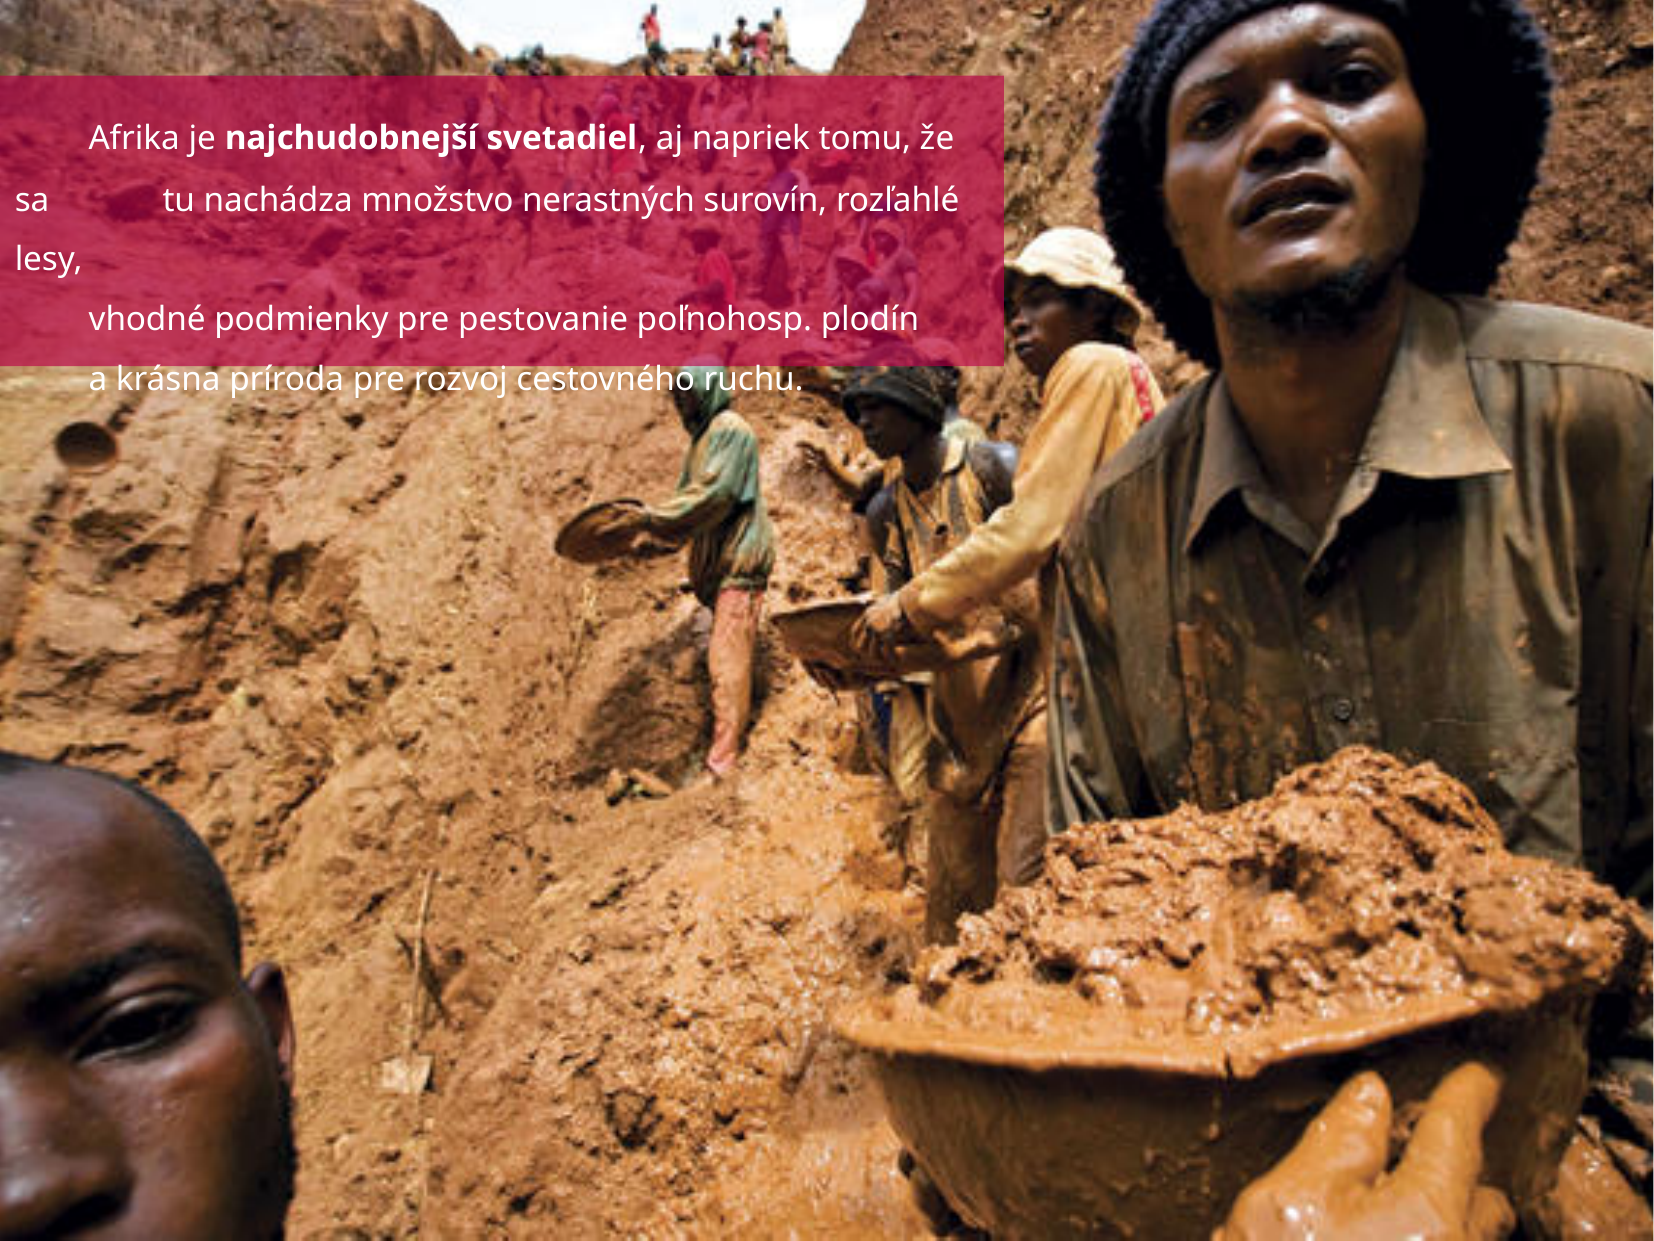

Afrika je najchudobnejší svetadiel, aj napriek tomu, že sa 		tu nachádza množstvo nerastných surovín, rozľahlé lesy,
	vhodné podmienky pre pestovanie poľnohosp. plodín
	a krásna príroda pre rozvoj cestovného ruchu.